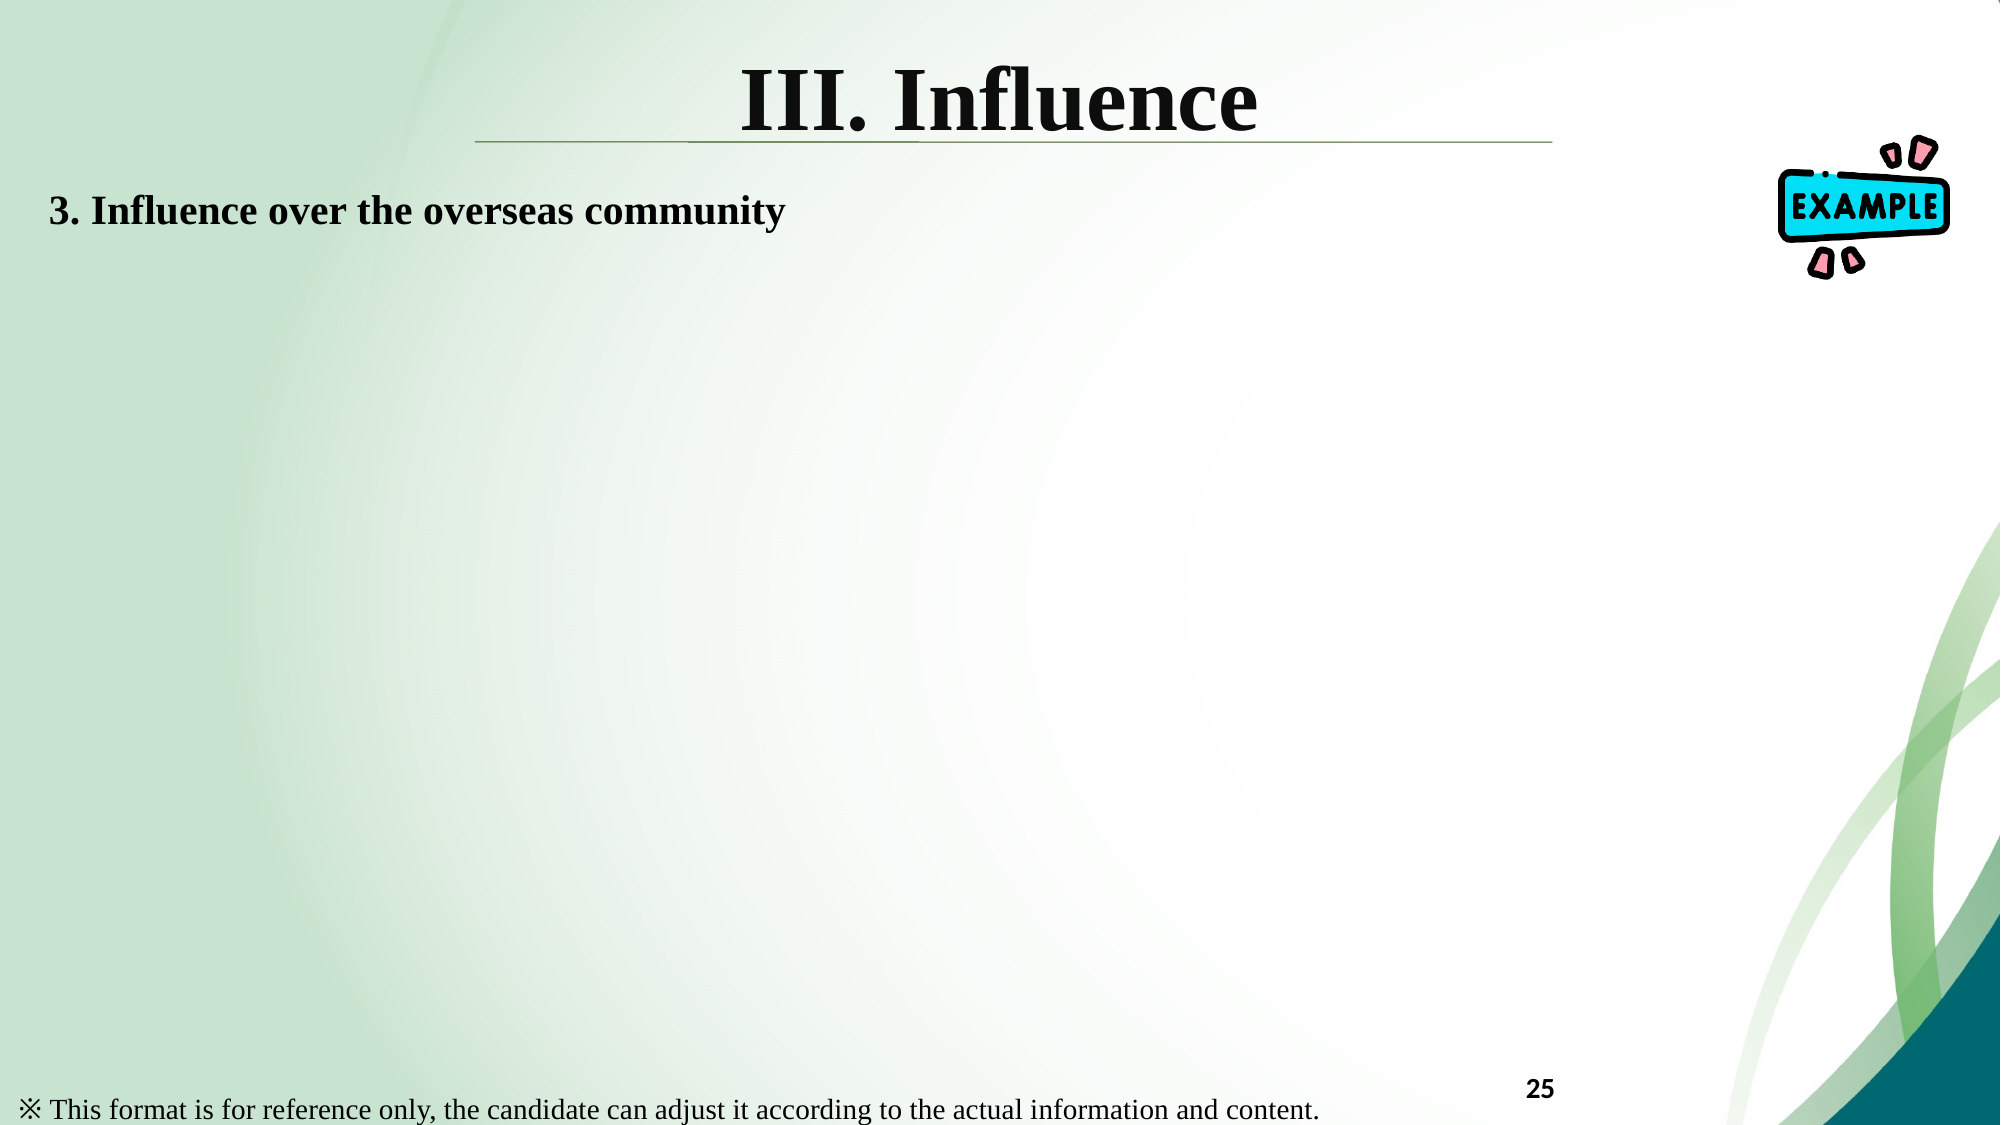

# III. Influence
3. Influence over the overseas community
25
※ This format is for reference only, the candidate can adjust it according to the actual information and content.